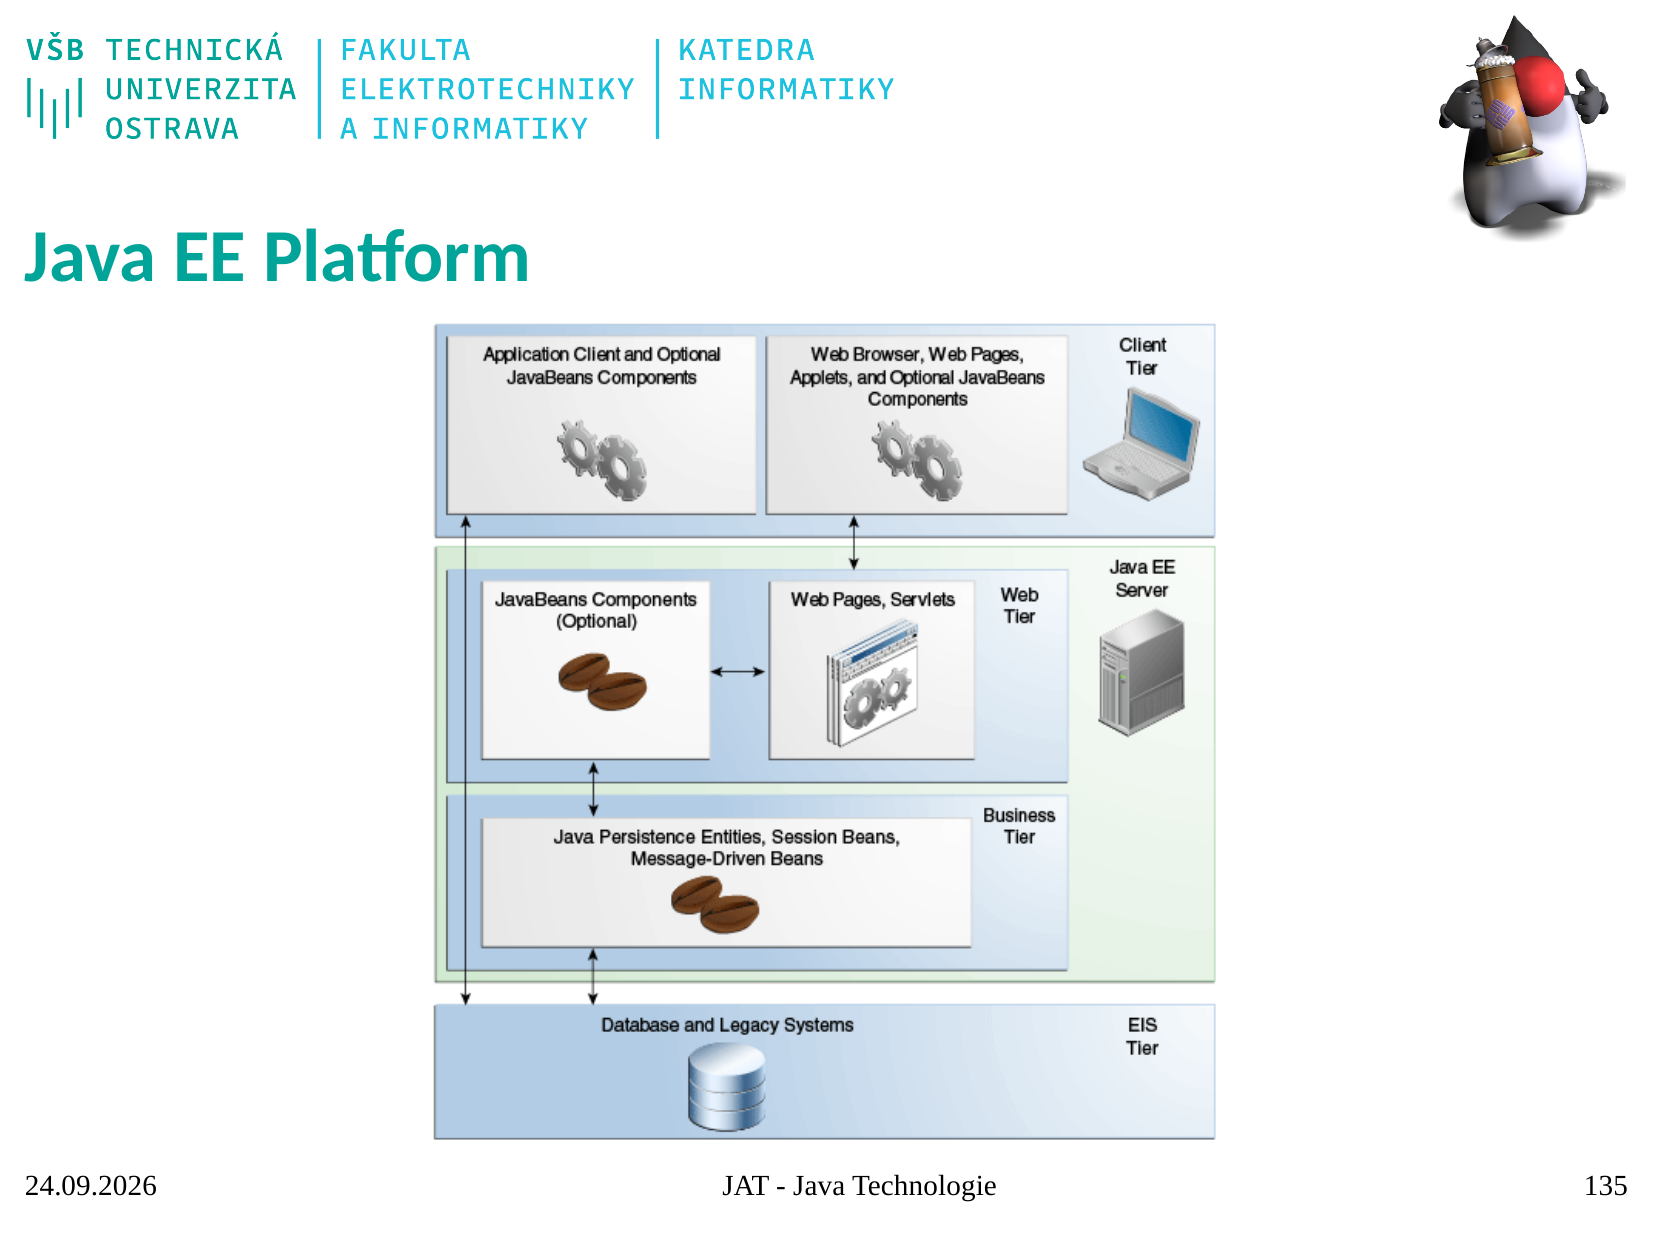

# Java EE Platform
JAT - Java Technologie
135